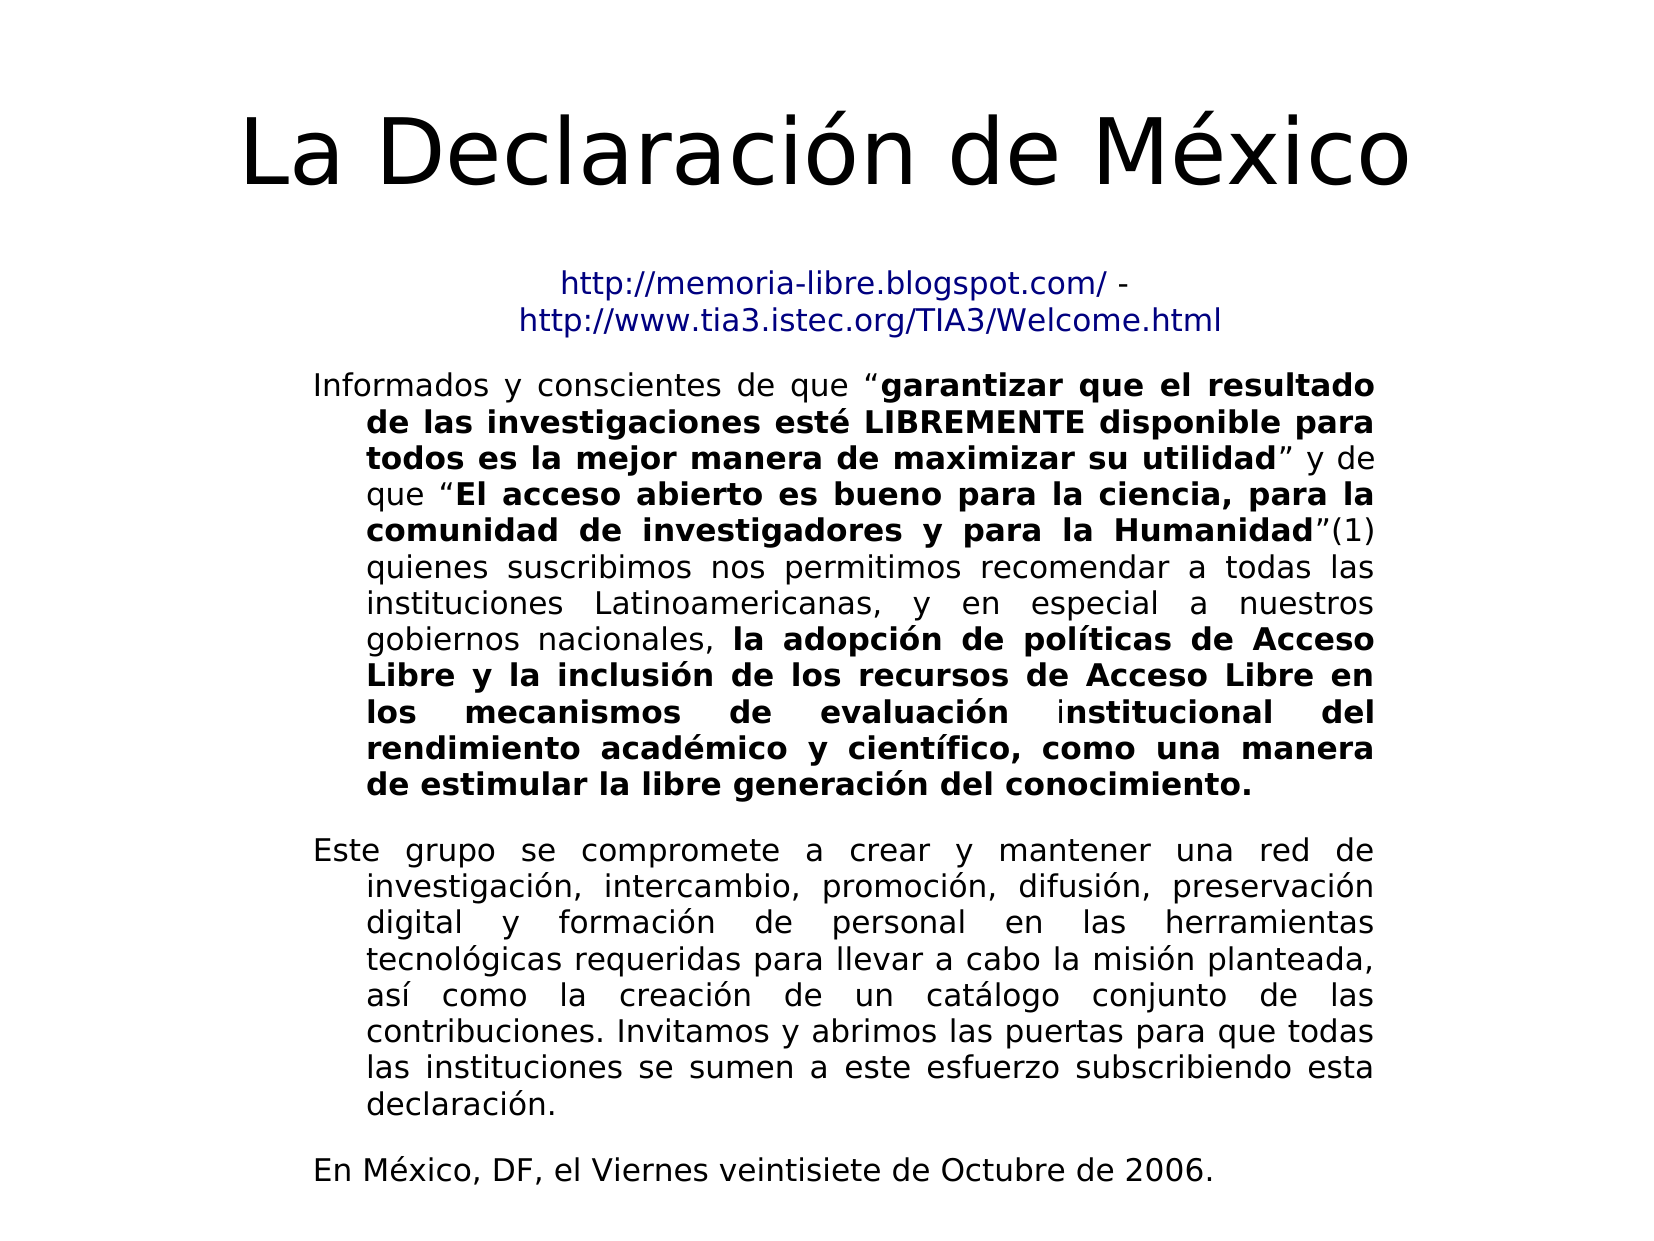

# La Declaración de México
 http://memoria-libre.blogspot.com/ - http://www.tia3.istec.org/TIA3/Welcome.html
Informados y conscientes de que “garantizar que el resultado de las investigaciones esté LIBREMENTE disponible para todos es la mejor manera de maximizar su utilidad” y de que “El acceso abierto es bueno para la ciencia, para la comunidad de investigadores y para la Humanidad”(1) quienes suscribimos nos permitimos recomendar a todas las instituciones Latinoamericanas, y en especial a nuestros gobiernos nacionales, la adopción de políticas de Acceso Libre y la inclusión de los recursos de Acceso Libre en los mecanismos de evaluación institucional del rendimiento académico y científico, como una manera de estimular la libre generación del conocimiento.
Este grupo se compromete a crear y mantener una red de investigación, intercambio, promoción, difusión, preservación digital y formación de personal en las herramientas tecnológicas requeridas para llevar a cabo la misión planteada, así como la creación de un catálogo conjunto de las contribuciones. Invitamos y abrimos las puertas para que todas las instituciones se sumen a este esfuerzo subscribiendo esta declaración.
En México, DF, el Viernes veintisiete de Octubre de 2006.